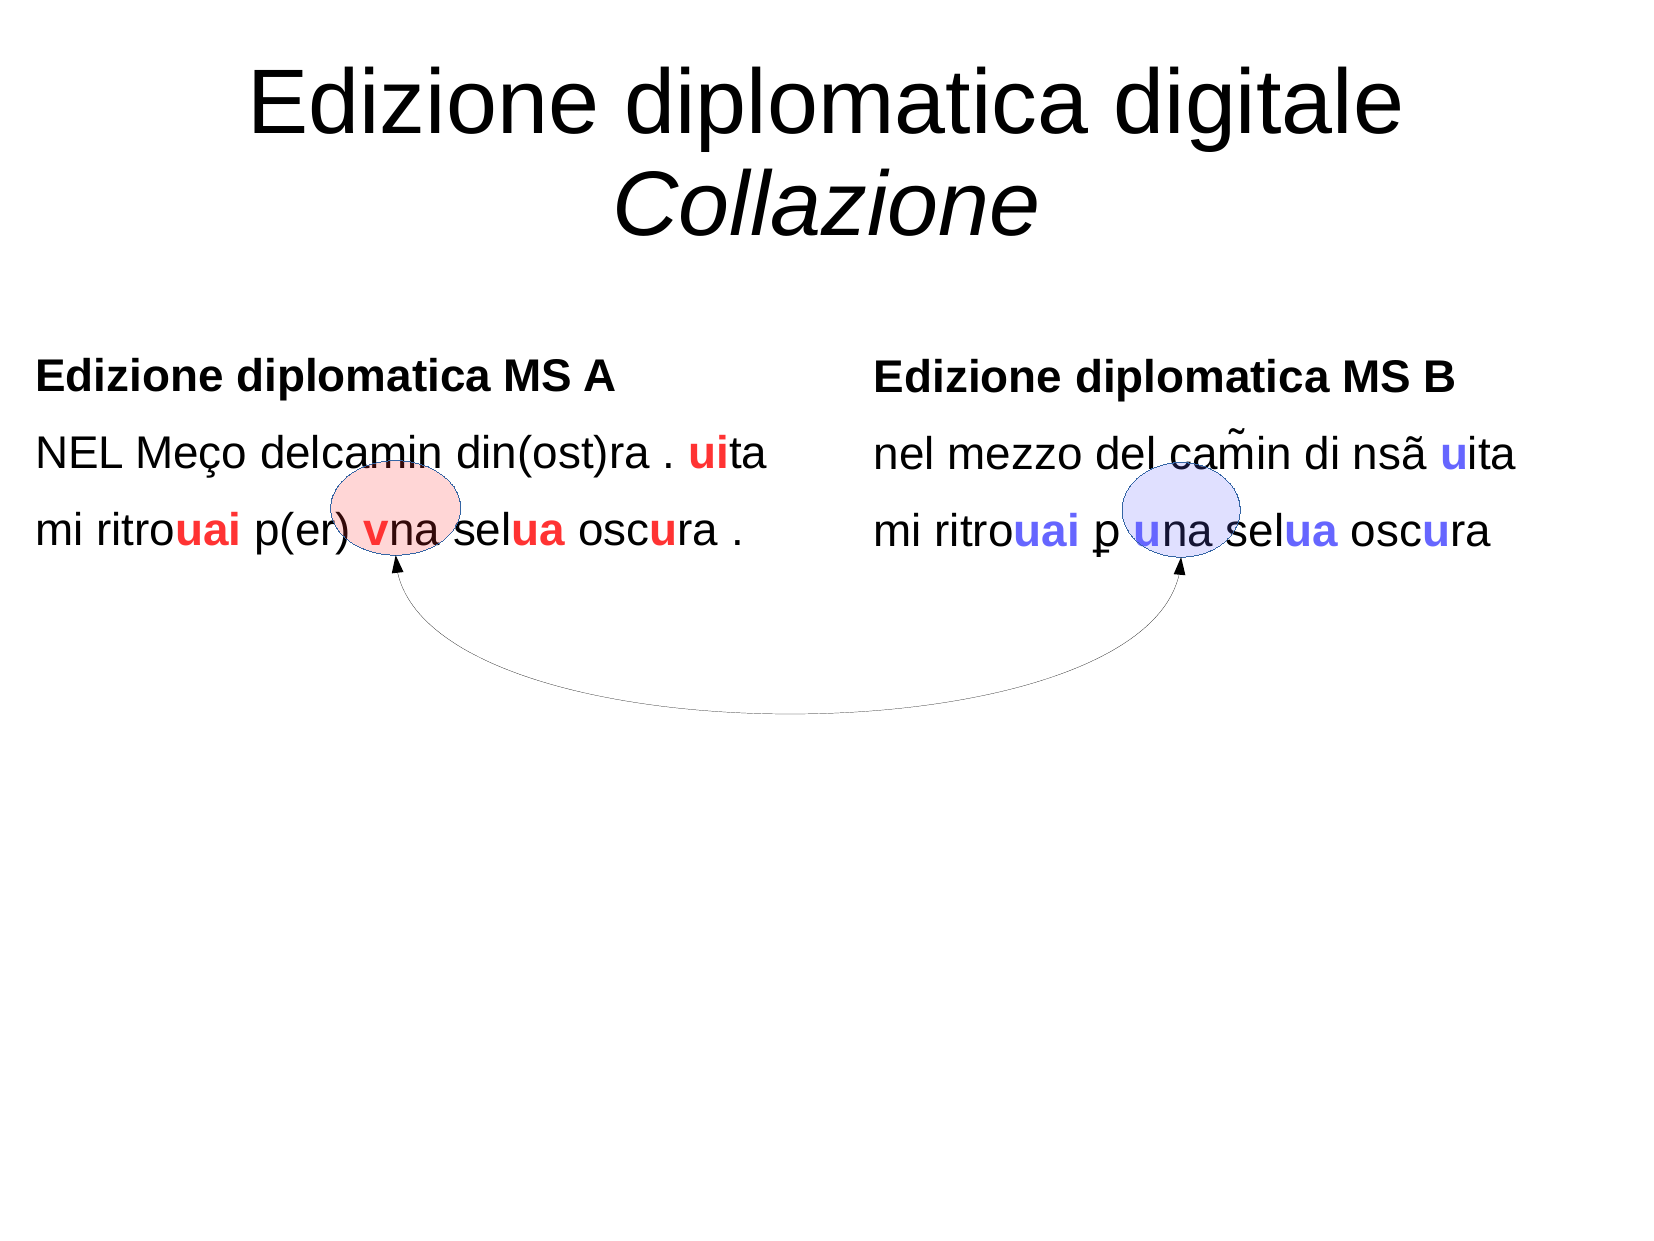

# Edizione diplomatica digitale Collazione
Edizione diplomatica MS A
NEL Meço delcamin din(ost)ra . uita
mi ritrouai p(er) vna selua oscura .
Edizione diplomatica MS B
nel mezzo del cam̃in di nsã uita
mi ritrouai ꝑ una selua oscura